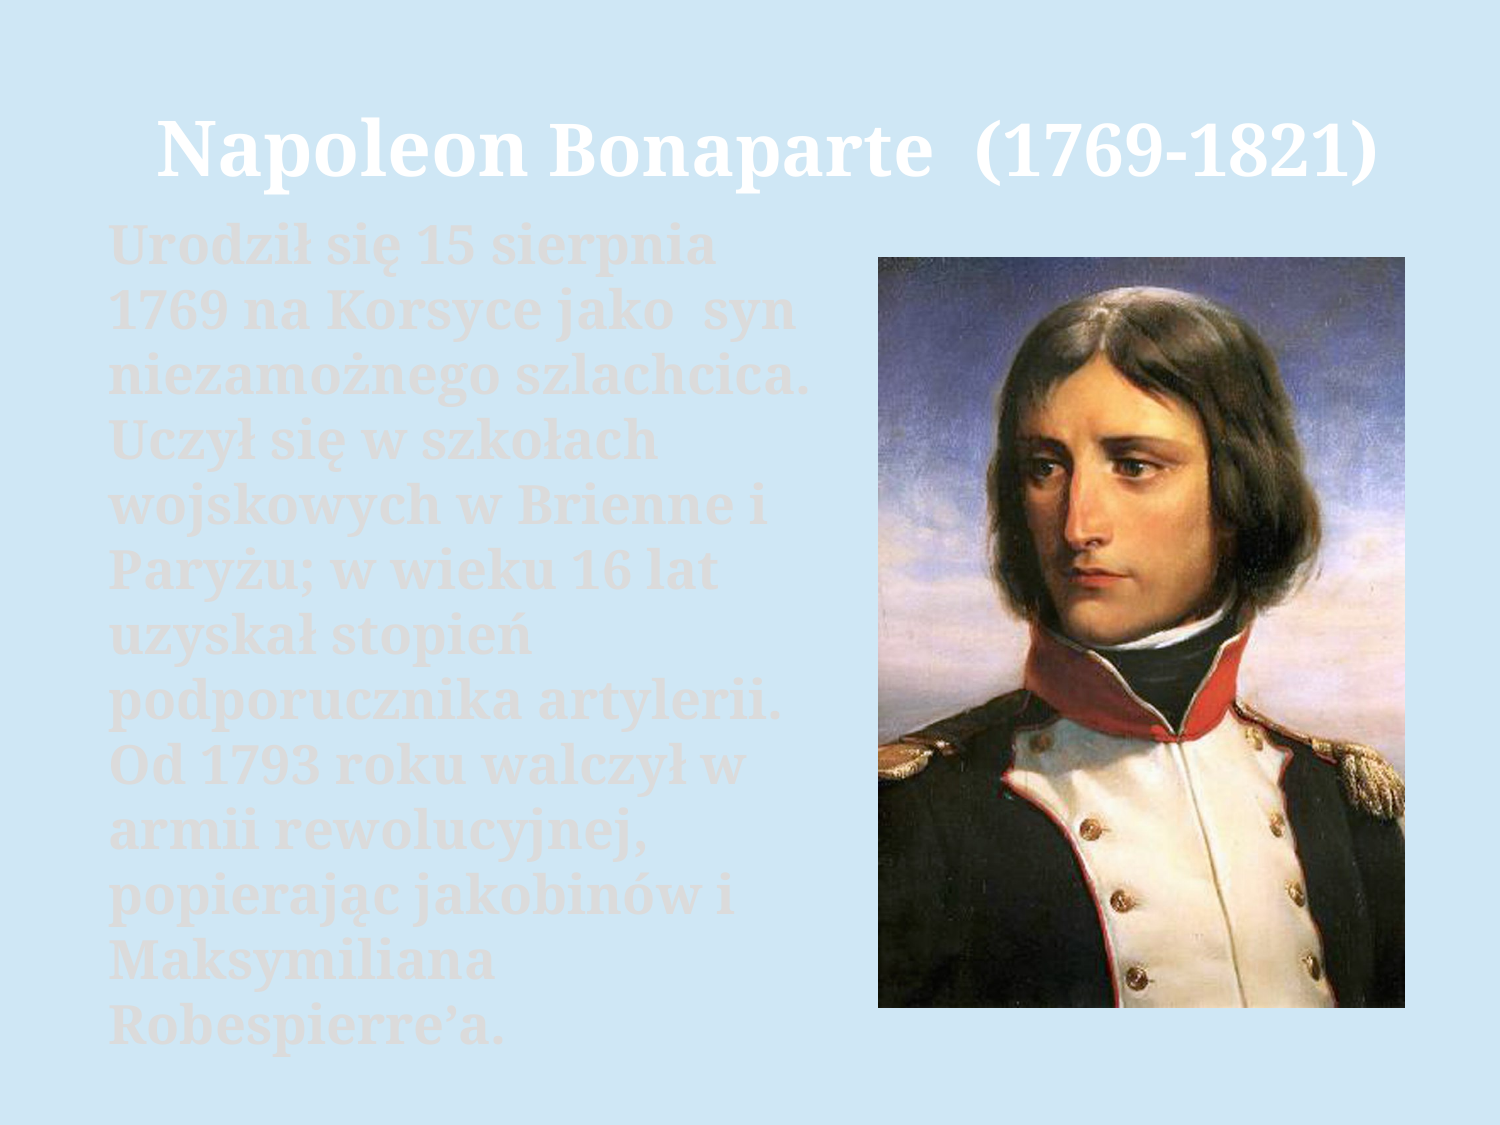

Napoleon Bonaparte (1769-1821)
# Urodził się 15 sierpnia 1769 na Korsyce jako syn niezamożnego szlachcica. Uczył się w szkołach wojskowych w Brienne i Paryżu; w wieku 16 lat uzyskał stopień podporucznika artylerii. Od 1793 roku walczył w armii rewolucyjnej, popierając jakobinów i Maksymiliana Robespierre’a.